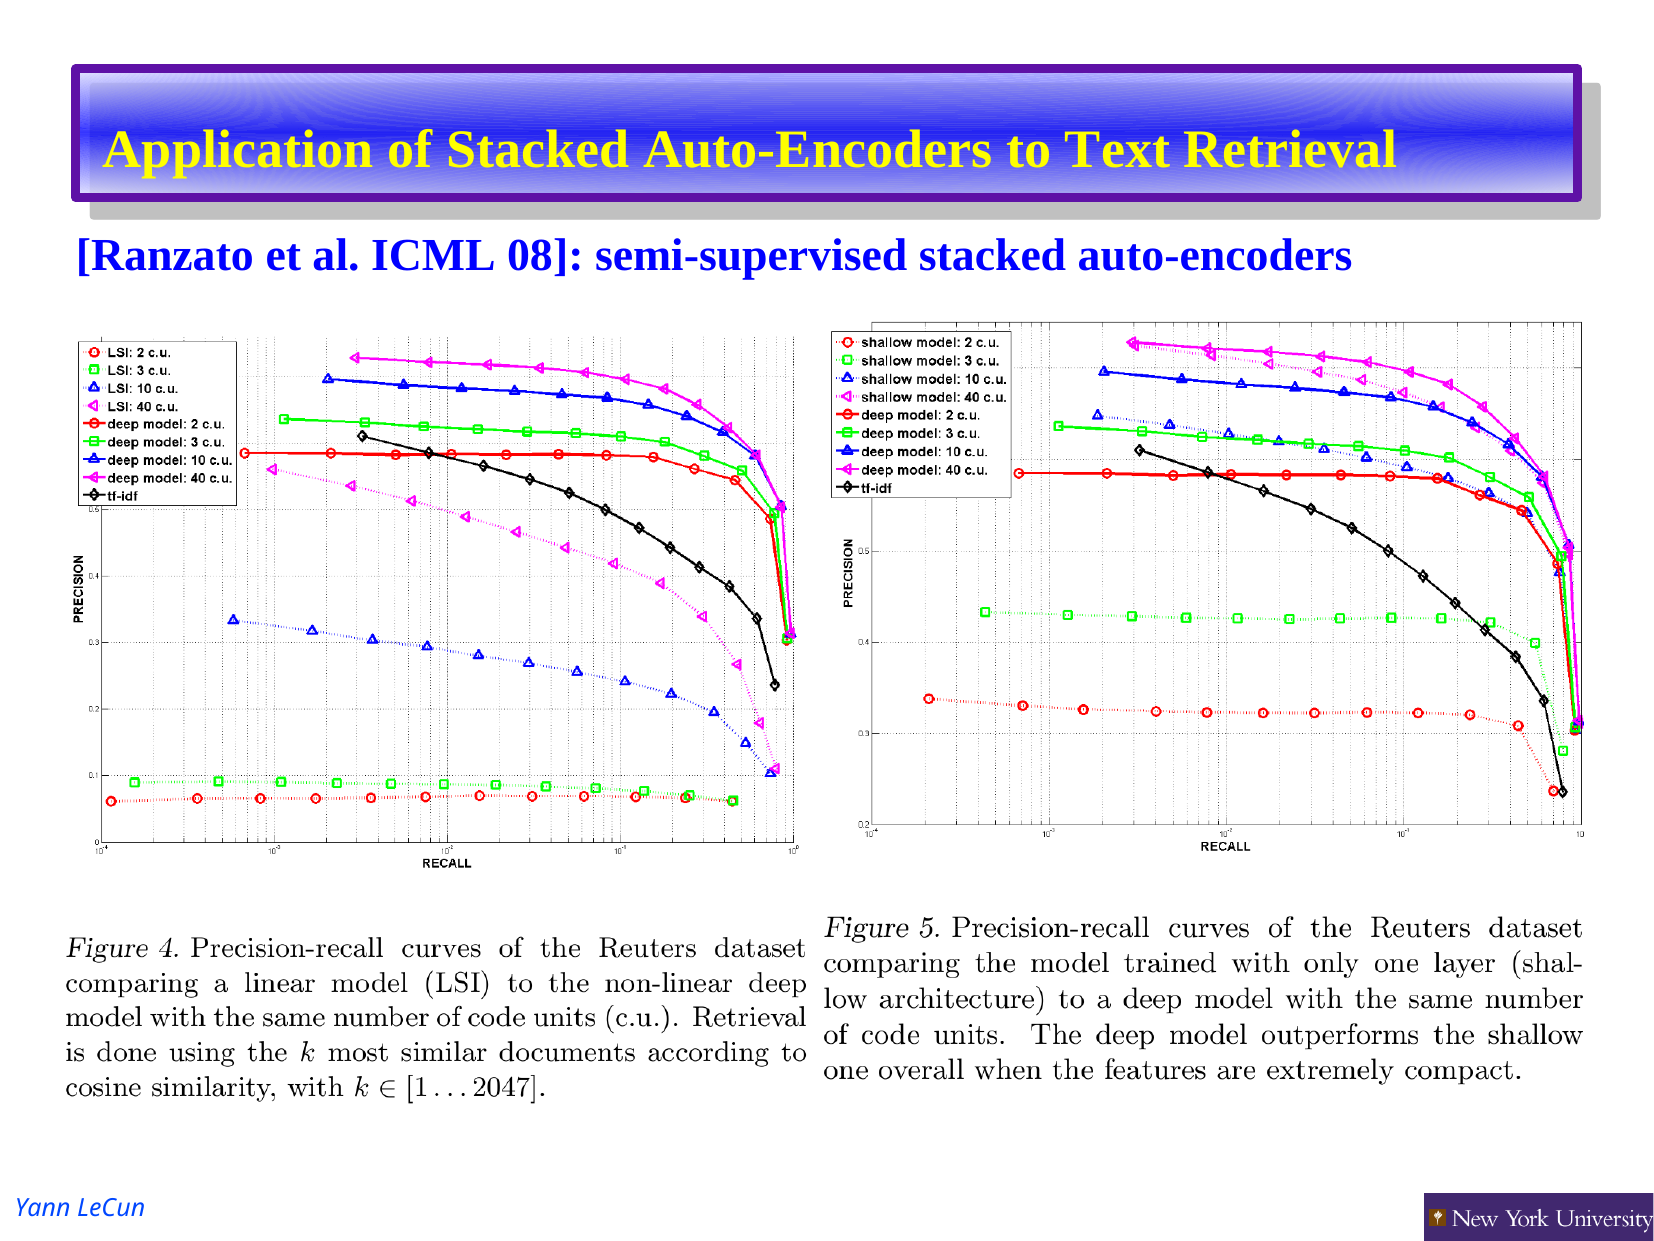

# Application of Stacked Auto-Encoders to Text Retrieval
[Ranzato et al. ICML 08]: semi-supervised stacked auto-encoders